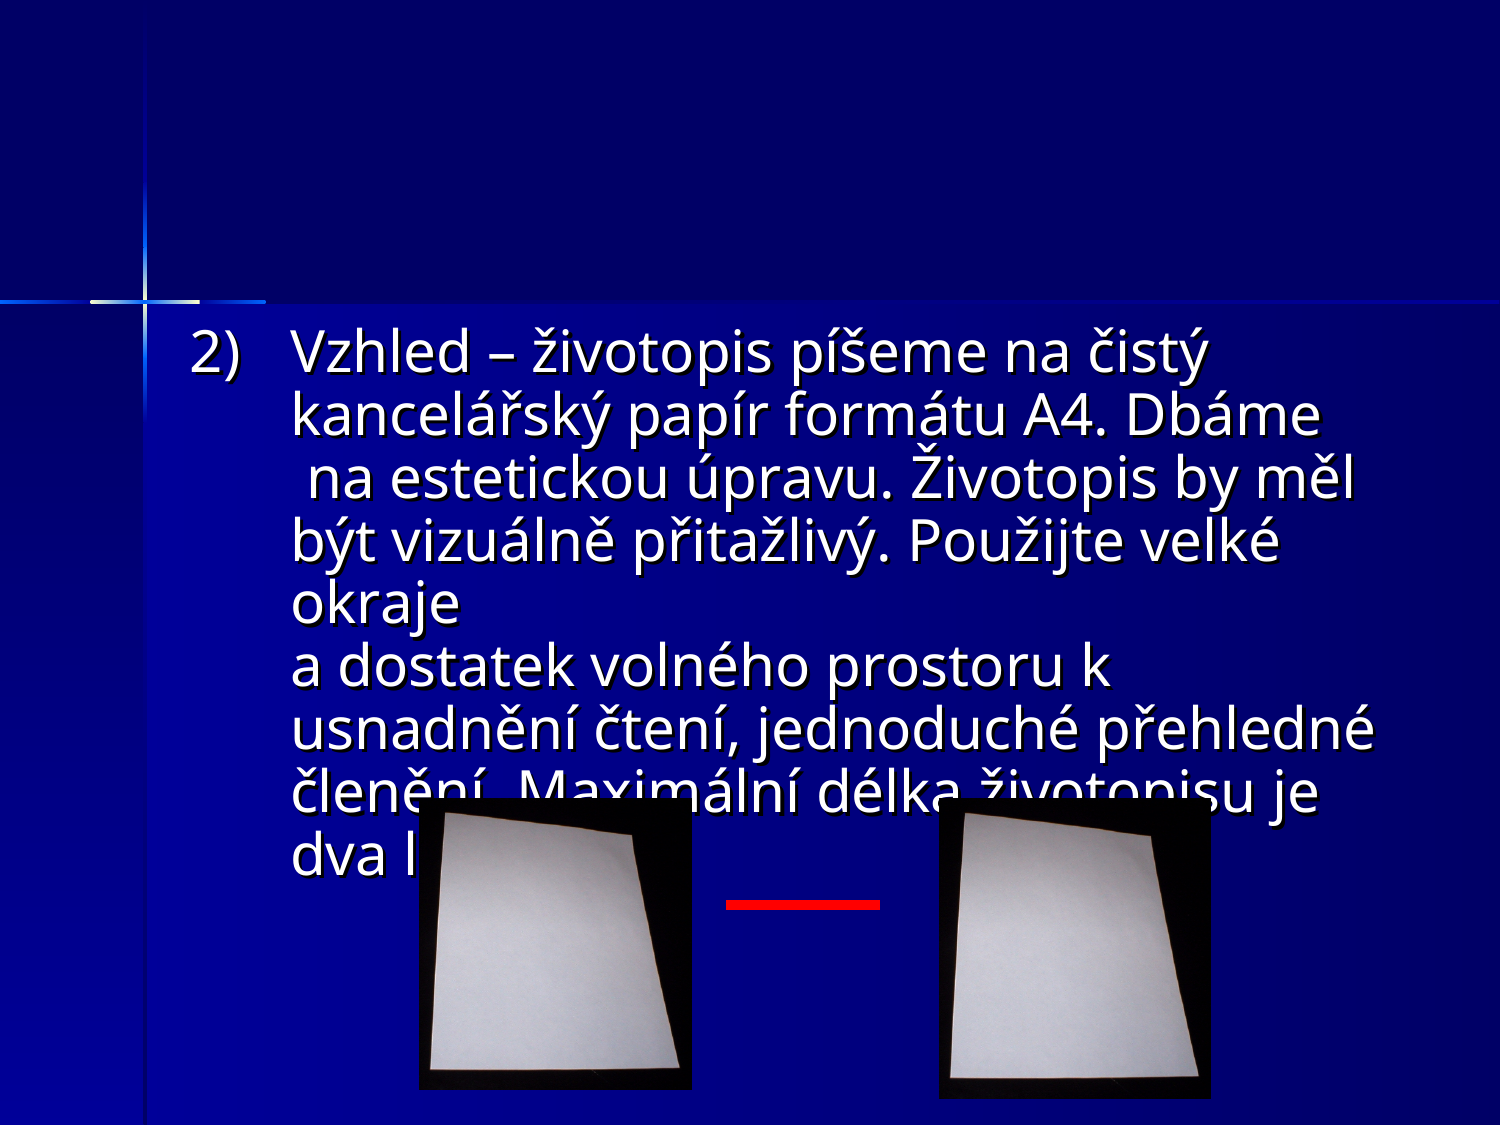

# 2) 	Vzhled – životopis píšeme na čistý kancelářský papír formátu A4. Dbáme na estetickou úpravu. Životopis by měl být vizuálně přitažlivý. Použijte velké okraje a dostatek volného prostoru k usnadnění čtení, jednoduché přehledné členění. Maximální délka životopisu je dva listy.